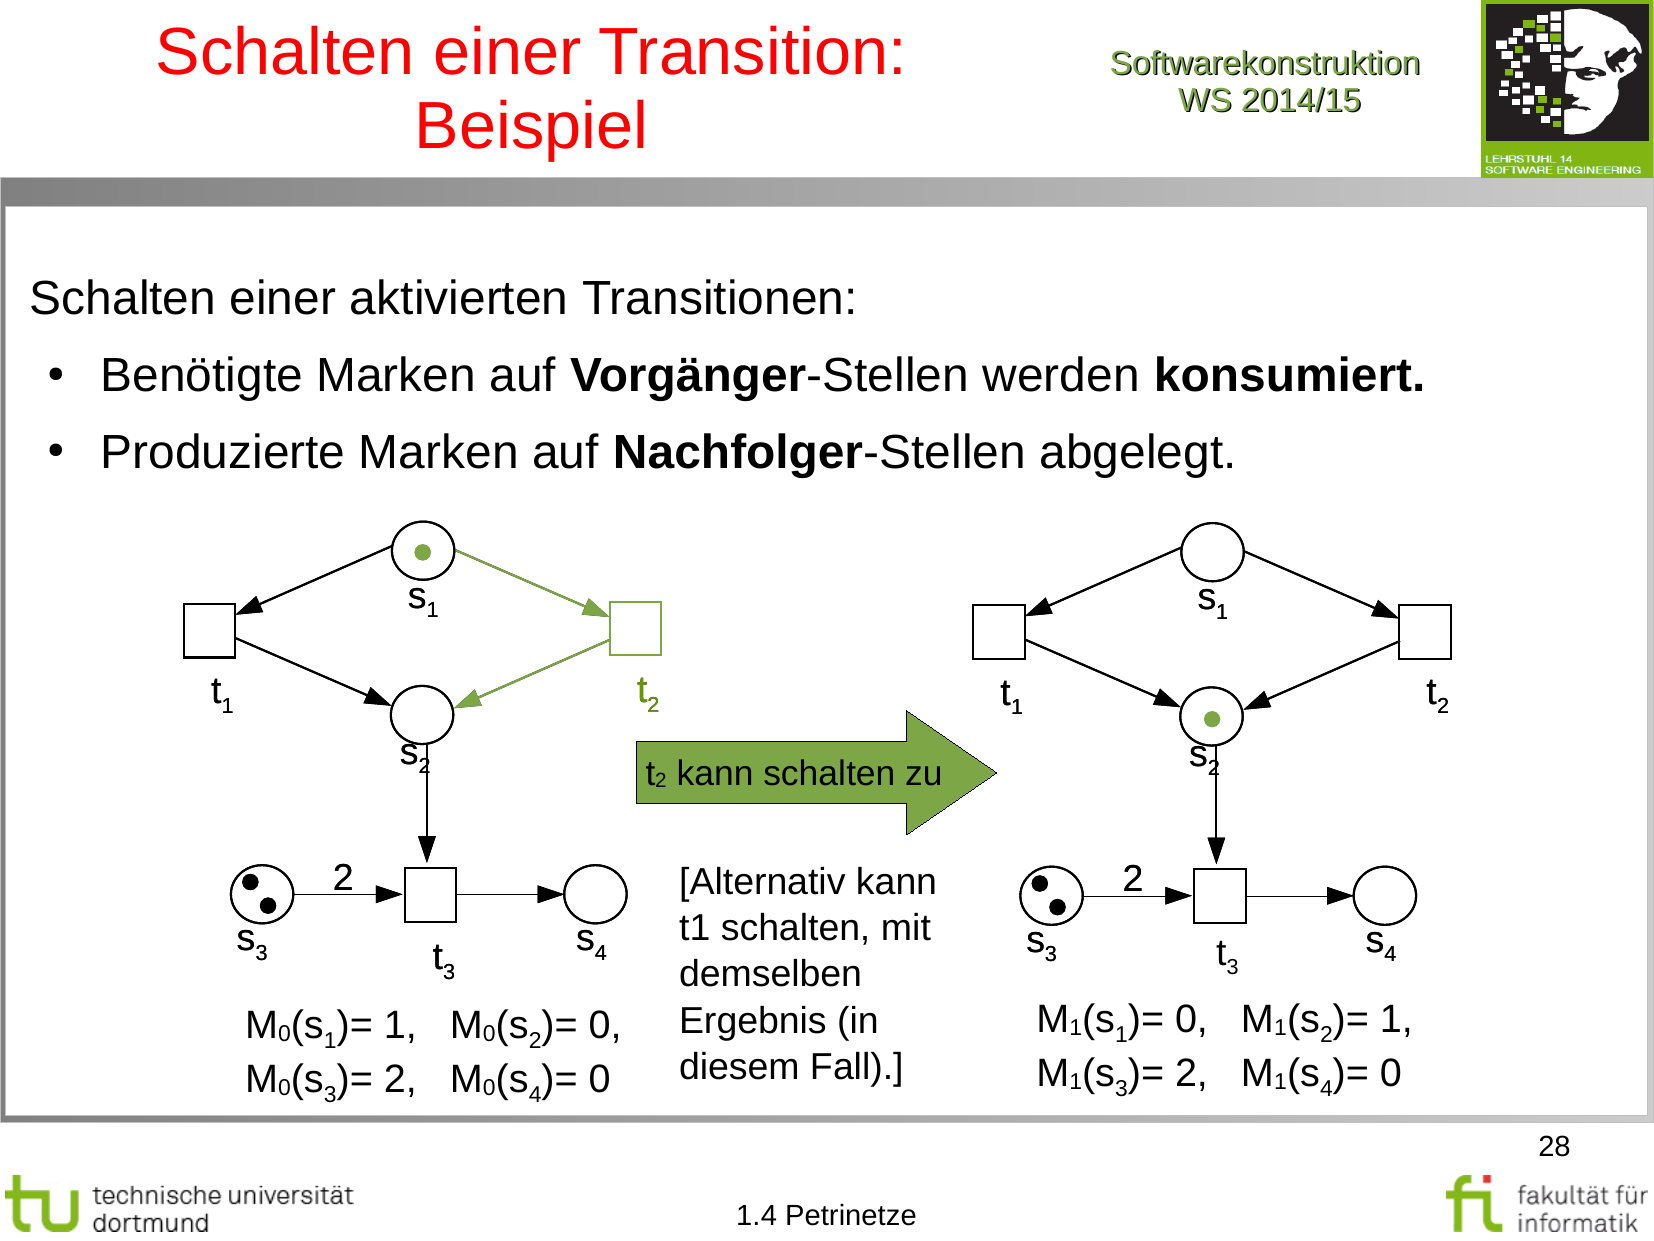

# Schalten einer Transition: Beispiel
Schalten einer aktivierten Transitionen:
Benötigte Marken auf Vorgänger-Stellen werden konsumiert.
Produzierte Marken auf Nachfolger-Stellen abgelegt.
s1
s1
s1
s1
t2
t2
t1
t1
t2
t2
t1
t1
t2 kann schalten zu
s2
s2
s2
s2
2
2
2
2
[Alternativ kann t1 schalten, mit demselben Ergebnis (in diesem Fall).]
s3
s3
s4
s4
s3
s3
s4
s4
t3
t3
t3
M1(s1)= 0, M1(s2)= 1,
M1(s3)= 2, M1(s4)= 0
M0(s1)= 1, M0(s2)= 0,
M0(s3)= 2, M0(s4)= 0
28
1.4 Petrinetze